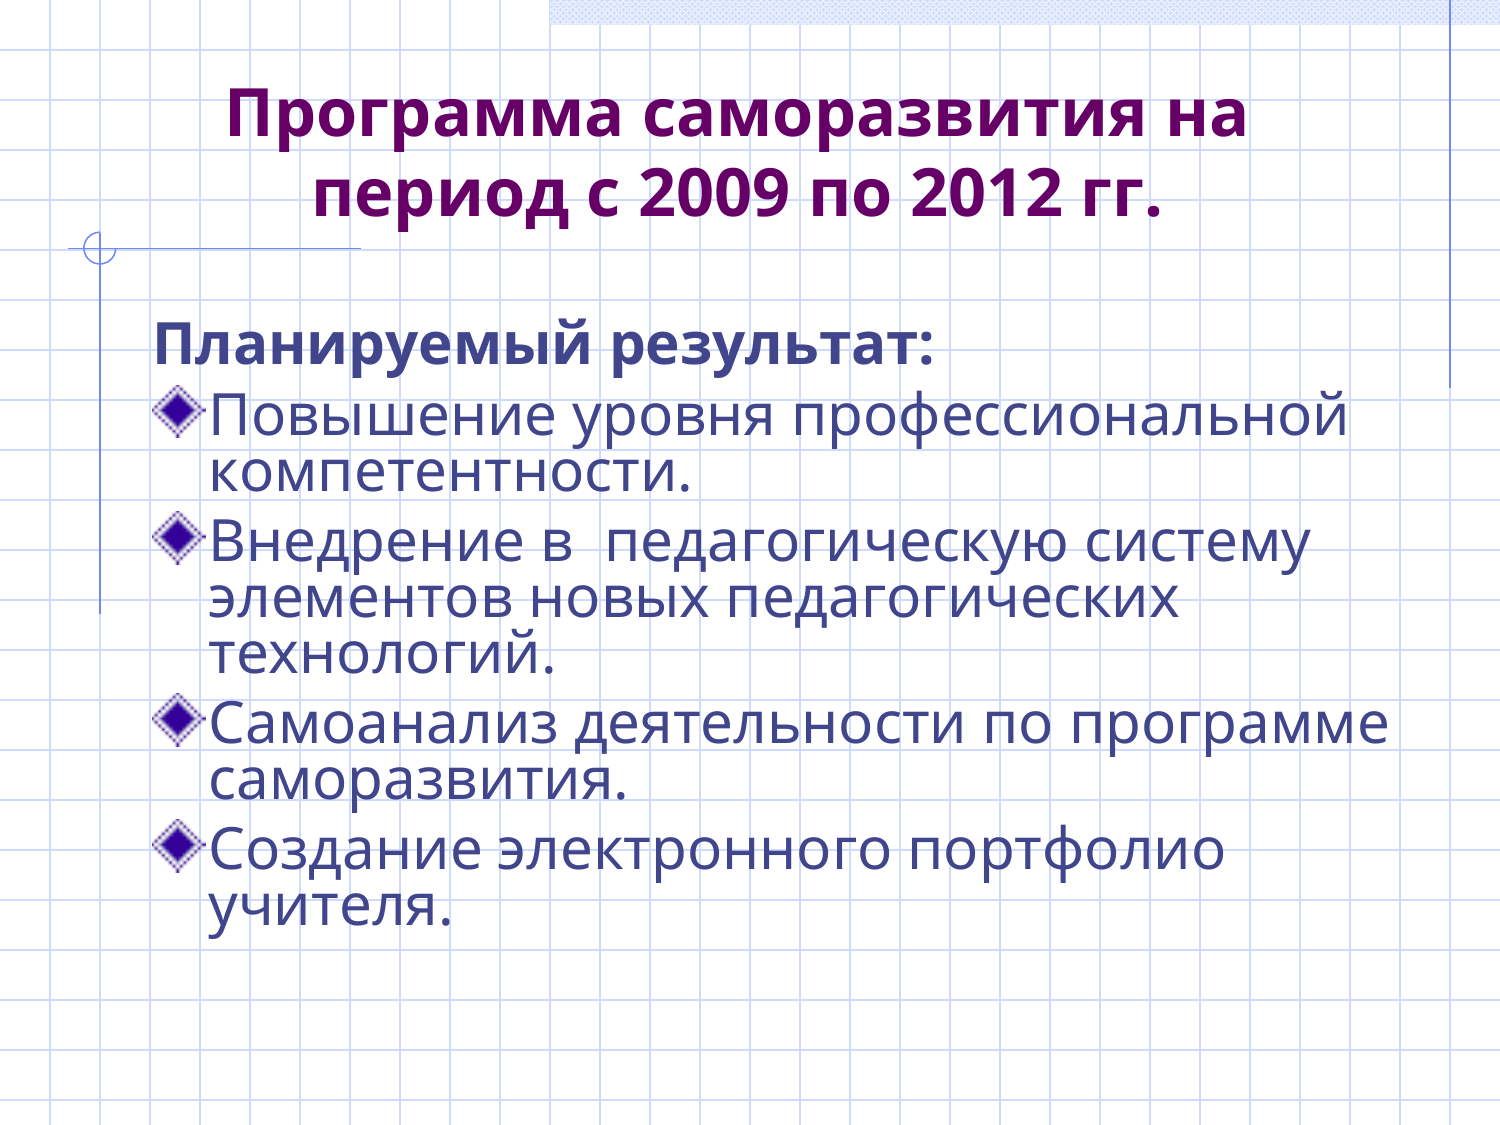

# Программа саморазвития на период с 2009 по 2012 гг.
Планируемый результат:
Повышение уровня профессиональной компетентности.
Внедрение в педагогическую систему элементов новых педагогических технологий.
Самоанализ деятельности по программе саморазвития.
Создание электронного портфолио учителя.